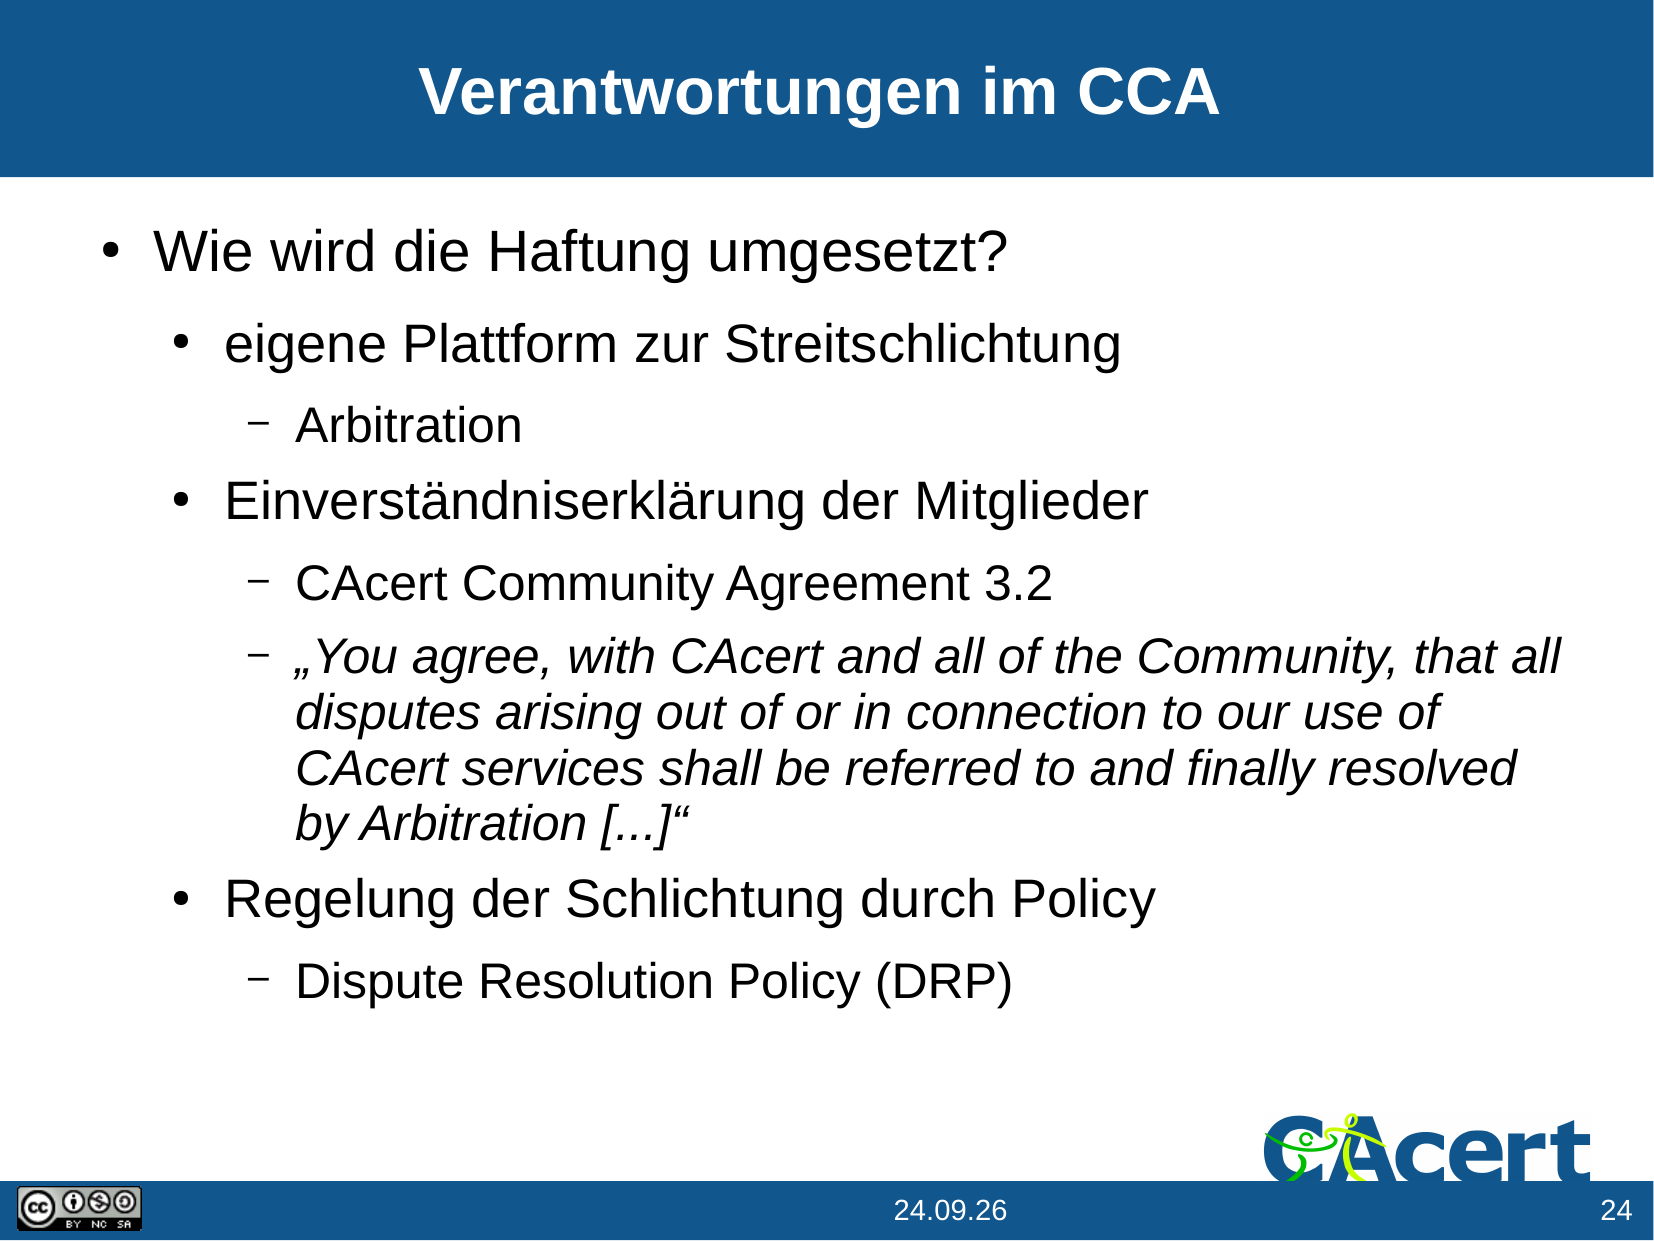

# Verantwortungen im CCA
Wie wird die Haftung umgesetzt?
eigene Plattform zur Streitschlichtung
Arbitration
Einverständniserklärung der Mitglieder
CAcert Community Agreement 3.2
„You agree, with CAcert and all of the Community, that all disputes arising out of or in connection to our use of CAcert services shall be referred to and finally resolved by Arbitration [...]“
Regelung der Schlichtung durch Policy
Dispute Resolution Policy (DRP)